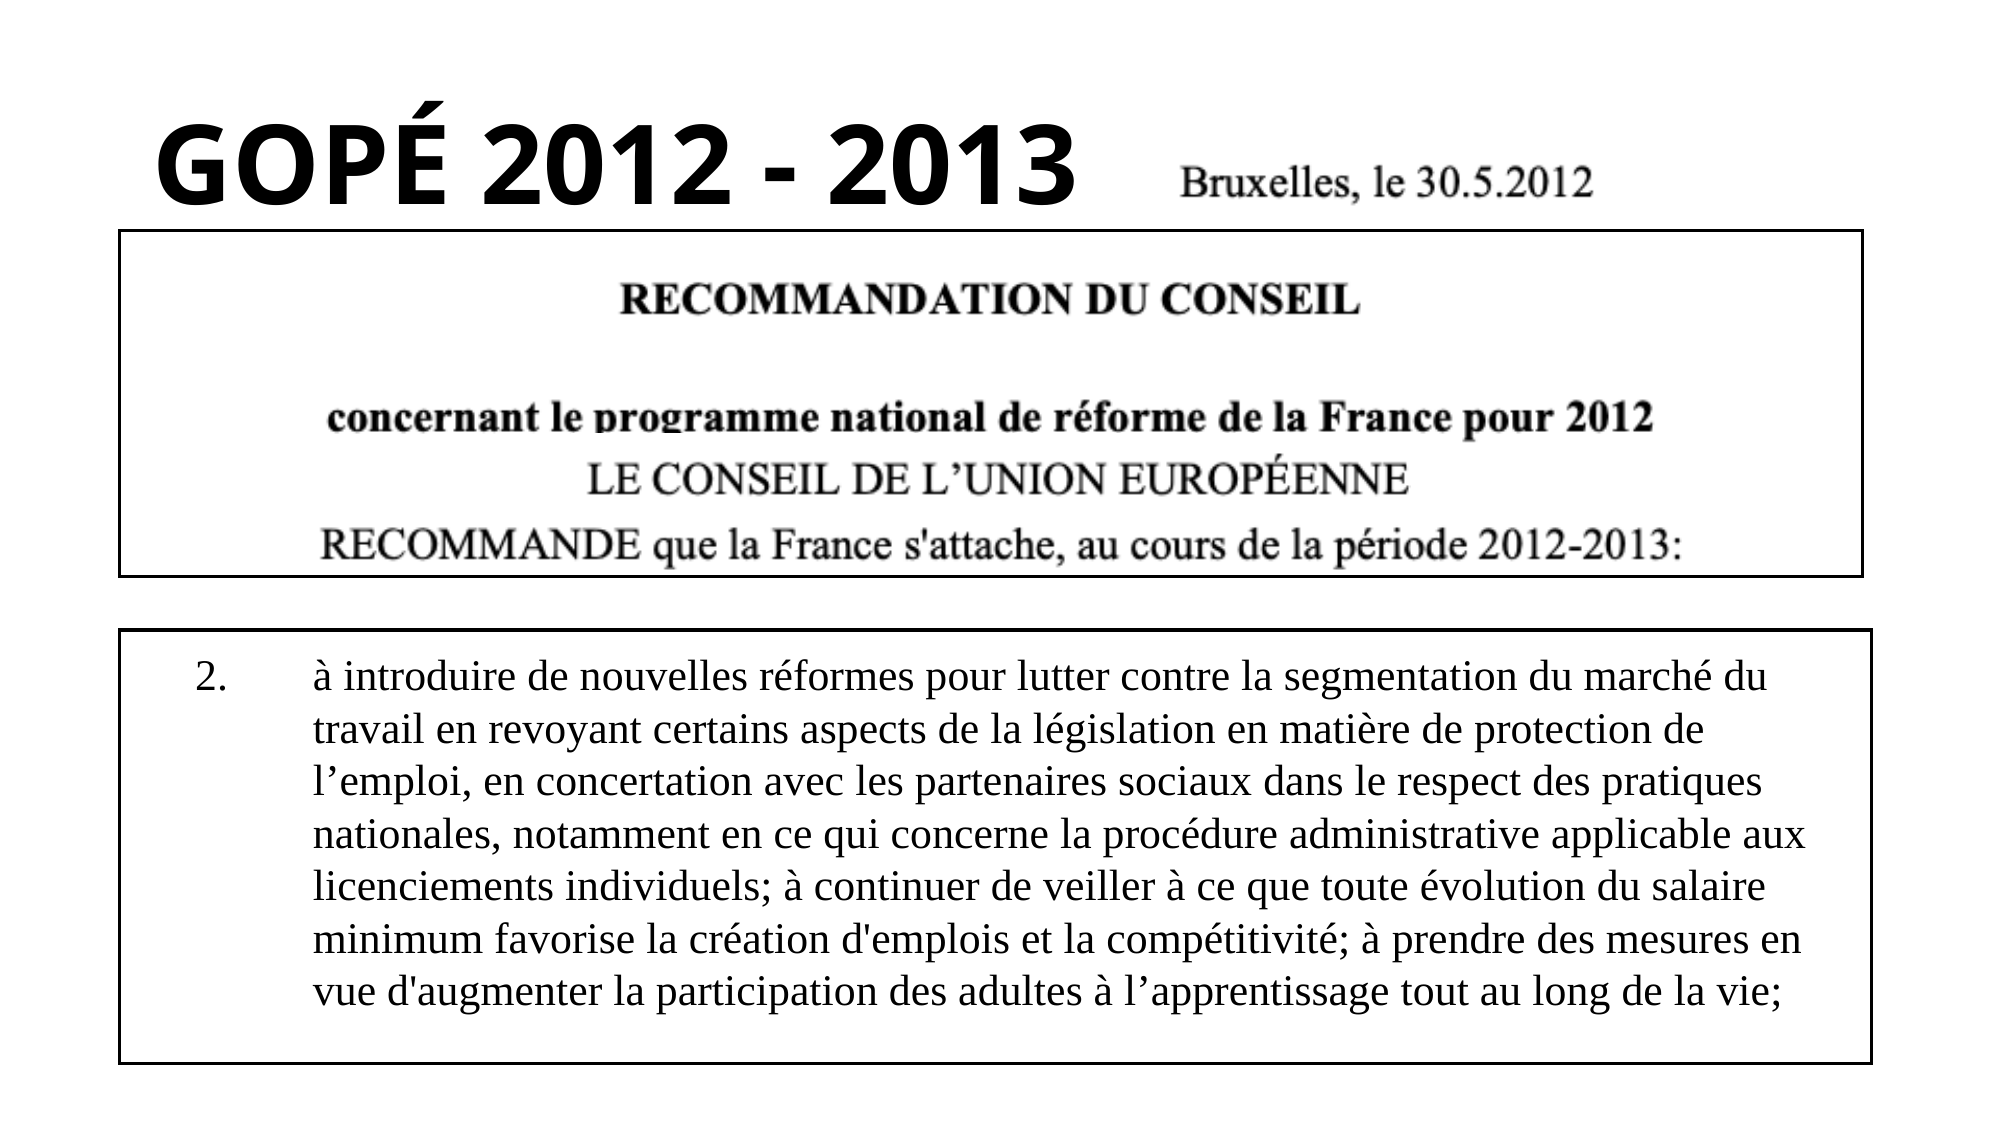

# GOPÉ 2012 - 2013
2. 	à introduire de nouvelles réformes pour lutter contre la segmentation du marché du travail en revoyant certains aspects de la législation en matière de protection de l’emploi, en concertation avec les partenaires sociaux dans le respect des pratiques nationales, notamment en ce qui concerne la procédure administrative applicable aux licenciements individuels; à continuer de veiller à ce que toute évolution du salaire minimum favorise la création d'emplois et la compétitivité; à prendre des mesures en vue d'augmenter la participation des adultes à l’apprentissage tout au long de la vie;